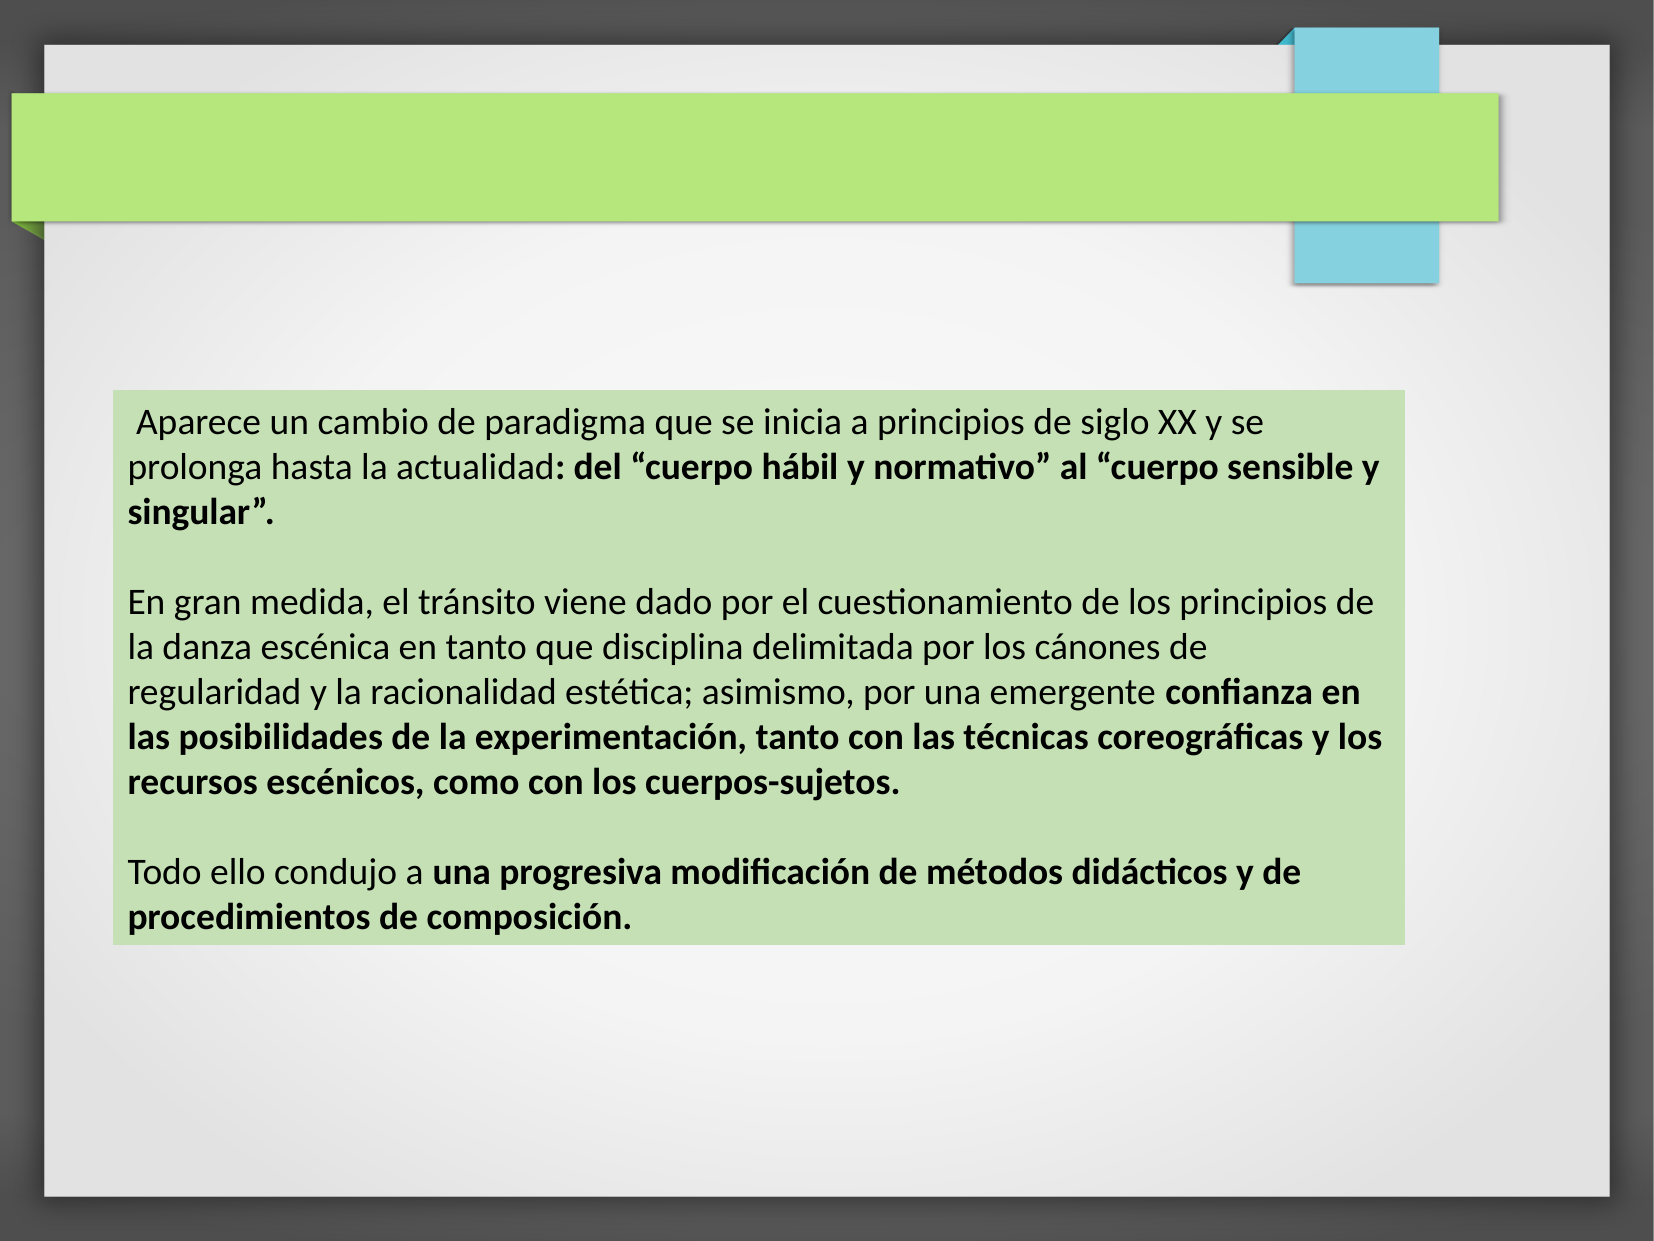

Aparece un cambio de paradigma que se inicia a principios de siglo XX y se prolonga hasta la actualidad: del “cuerpo hábil y normativo” al “cuerpo sensible y singular”.
En gran medida, el tránsito viene dado por el cuestionamiento de los principios de la danza escénica en tanto que disciplina delimitada por los cánones de regularidad y la racionalidad estética; asimismo, por una emergente confianza en las posibilidades de la experimentación, tanto con las técnicas coreográficas y los recursos escénicos, como con los cuerpos-sujetos.
Todo ello condujo a una progresiva modificación de métodos didácticos y de procedimientos de composición.